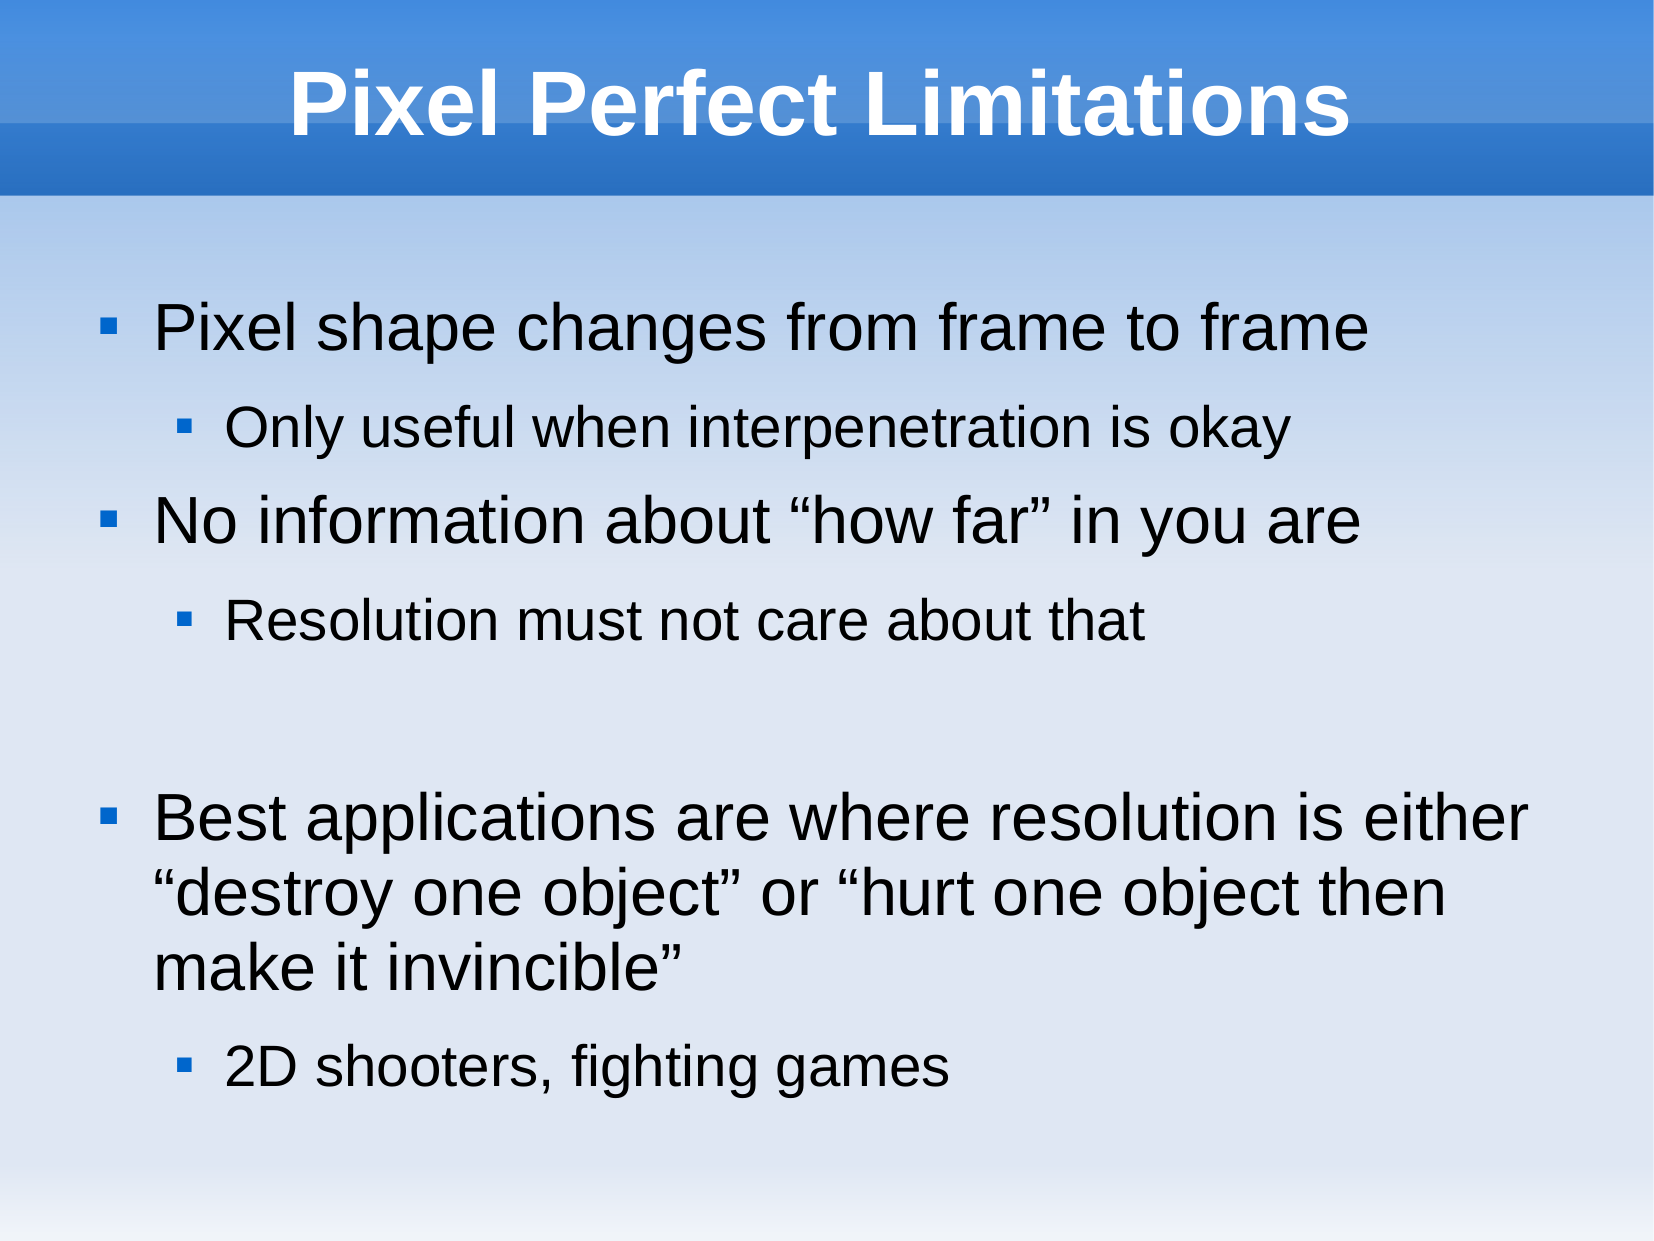

# Pixel Perfect Limitations
Pixel shape changes from frame to frame
Only useful when interpenetration is okay
No information about “how far” in you are
Resolution must not care about that
Best applications are where resolution is either “destroy one object” or “hurt one object then make it invincible”
2D shooters, fighting games